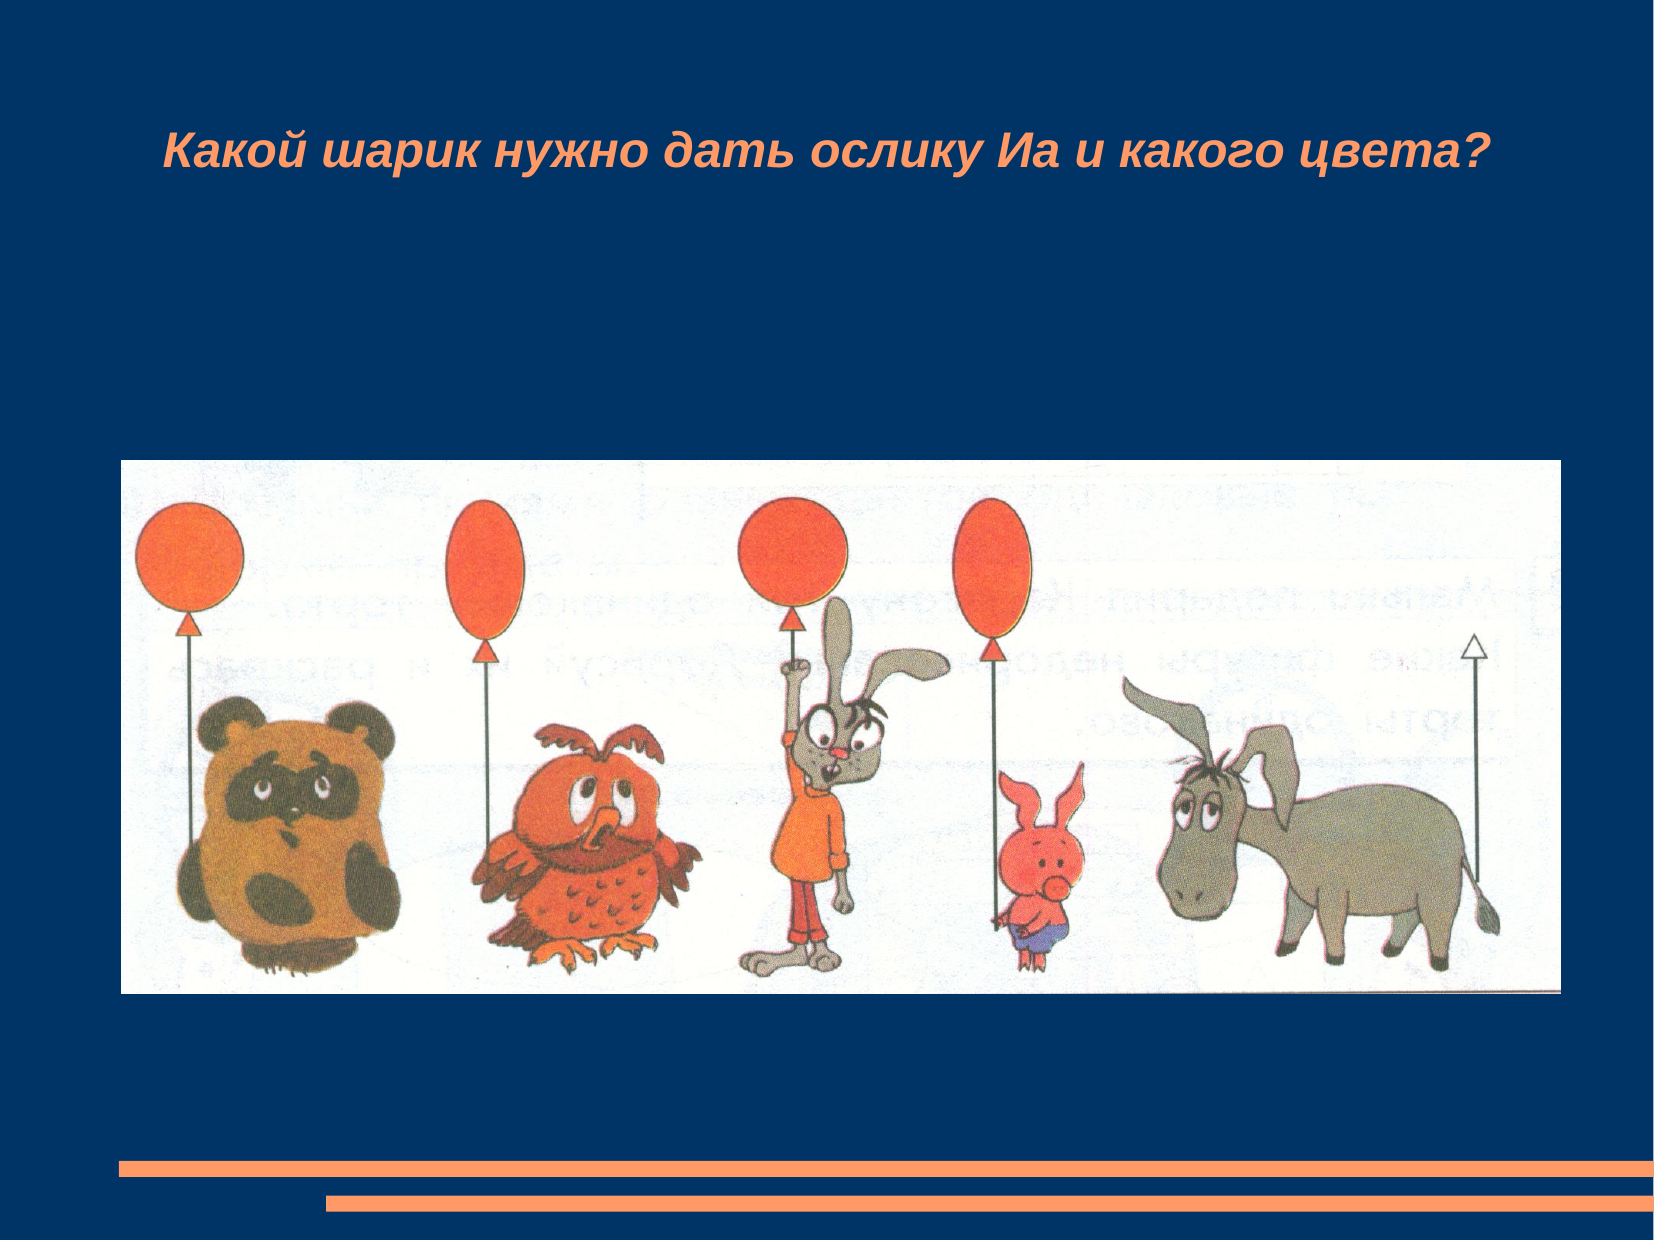

# Какой шарик нужно дать ослику Иа и какого цвета?